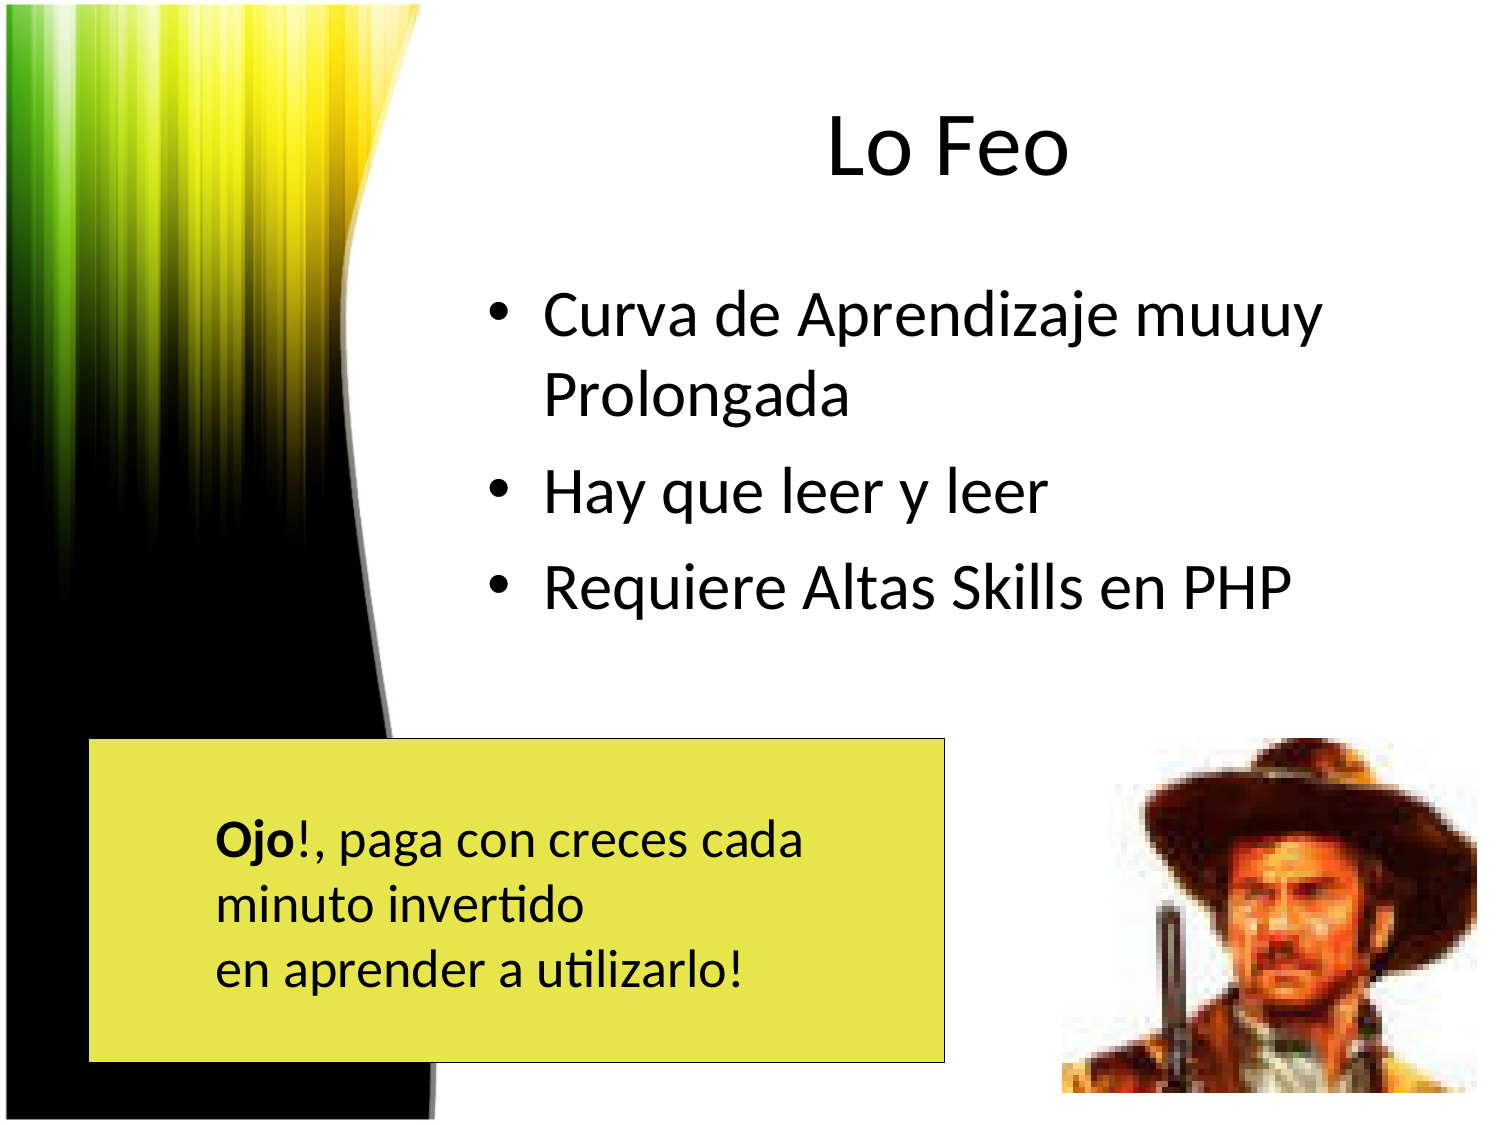

# Lo Feo
Curva de Aprendizaje muuuy Prolongada
Hay que leer y leer
Requiere Altas Skills en PHP
Ojo!, paga con creces cada
minuto invertido
en aprender a utilizarlo!